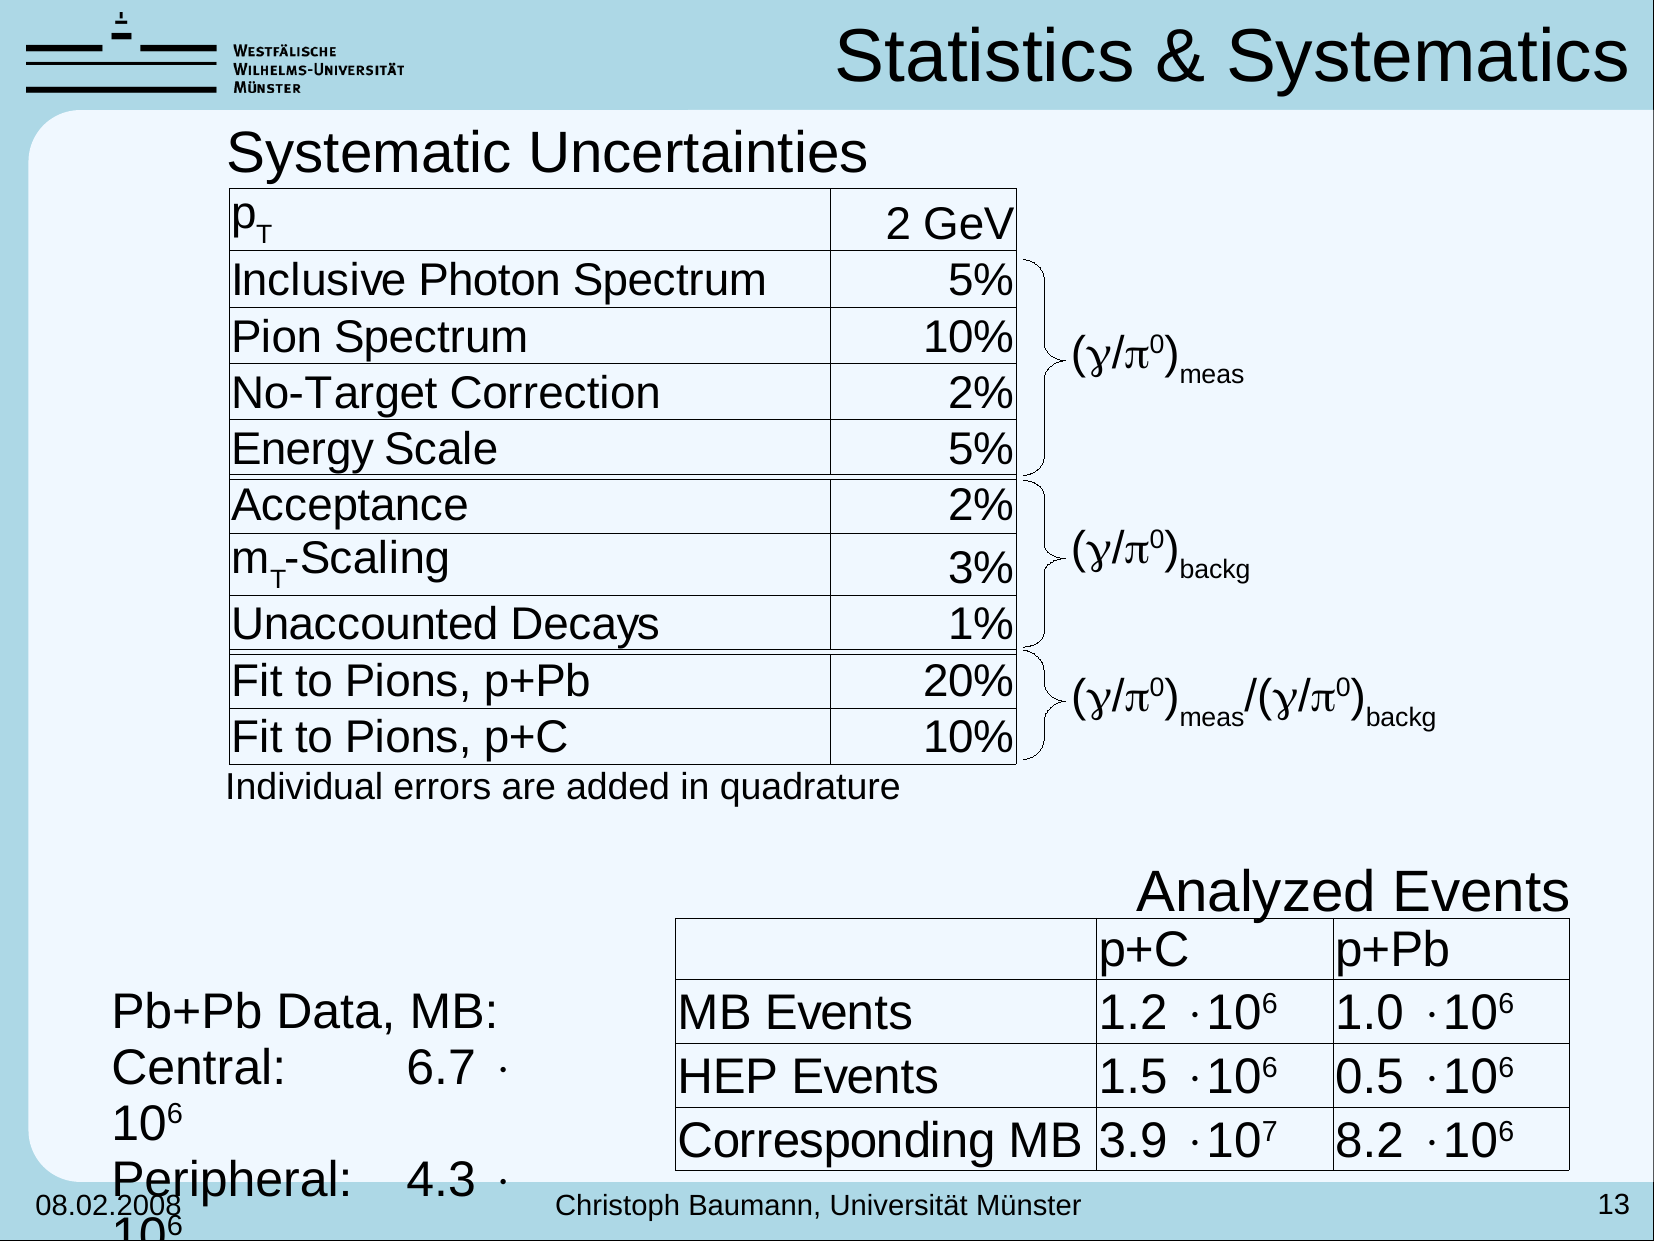

# Statistics & Systematics
Systematic Uncertainties
(g/p0)meas
(g/p0)backg
(g/p0)meas/(g/p0)backg
Individual errors are added in quadrature
Analyzed Events
Pb+Pb Data, MB:
Central: 		6.7  106
Peripheral: 	4.3  106
13
08.02.2008
Christoph Baumann, Universität Münster